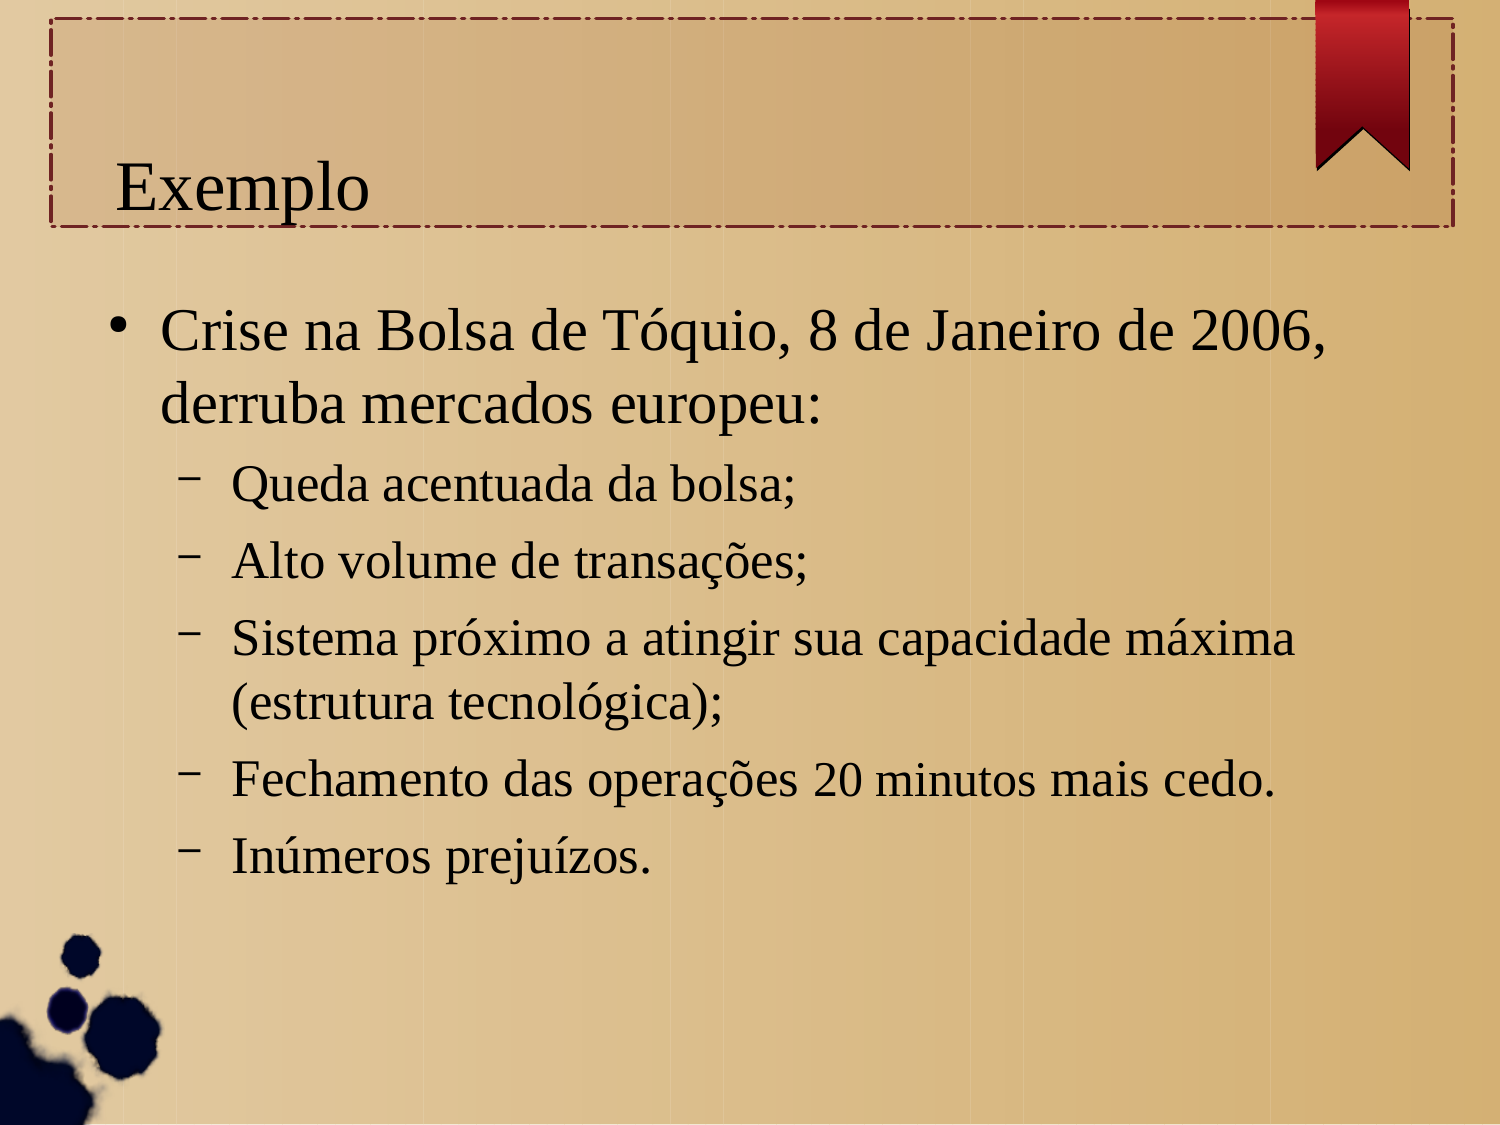

# Exemplo
Crise na Bolsa de Tóquio, 8 de Janeiro de 2006, derruba mercados europeu:
Queda acentuada da bolsa;
Alto volume de transações;
Sistema próximo a atingir sua capacidade máxima (estrutura tecnológica);
Fechamento das operações 20 minutos mais cedo.
Inúmeros prejuízos.